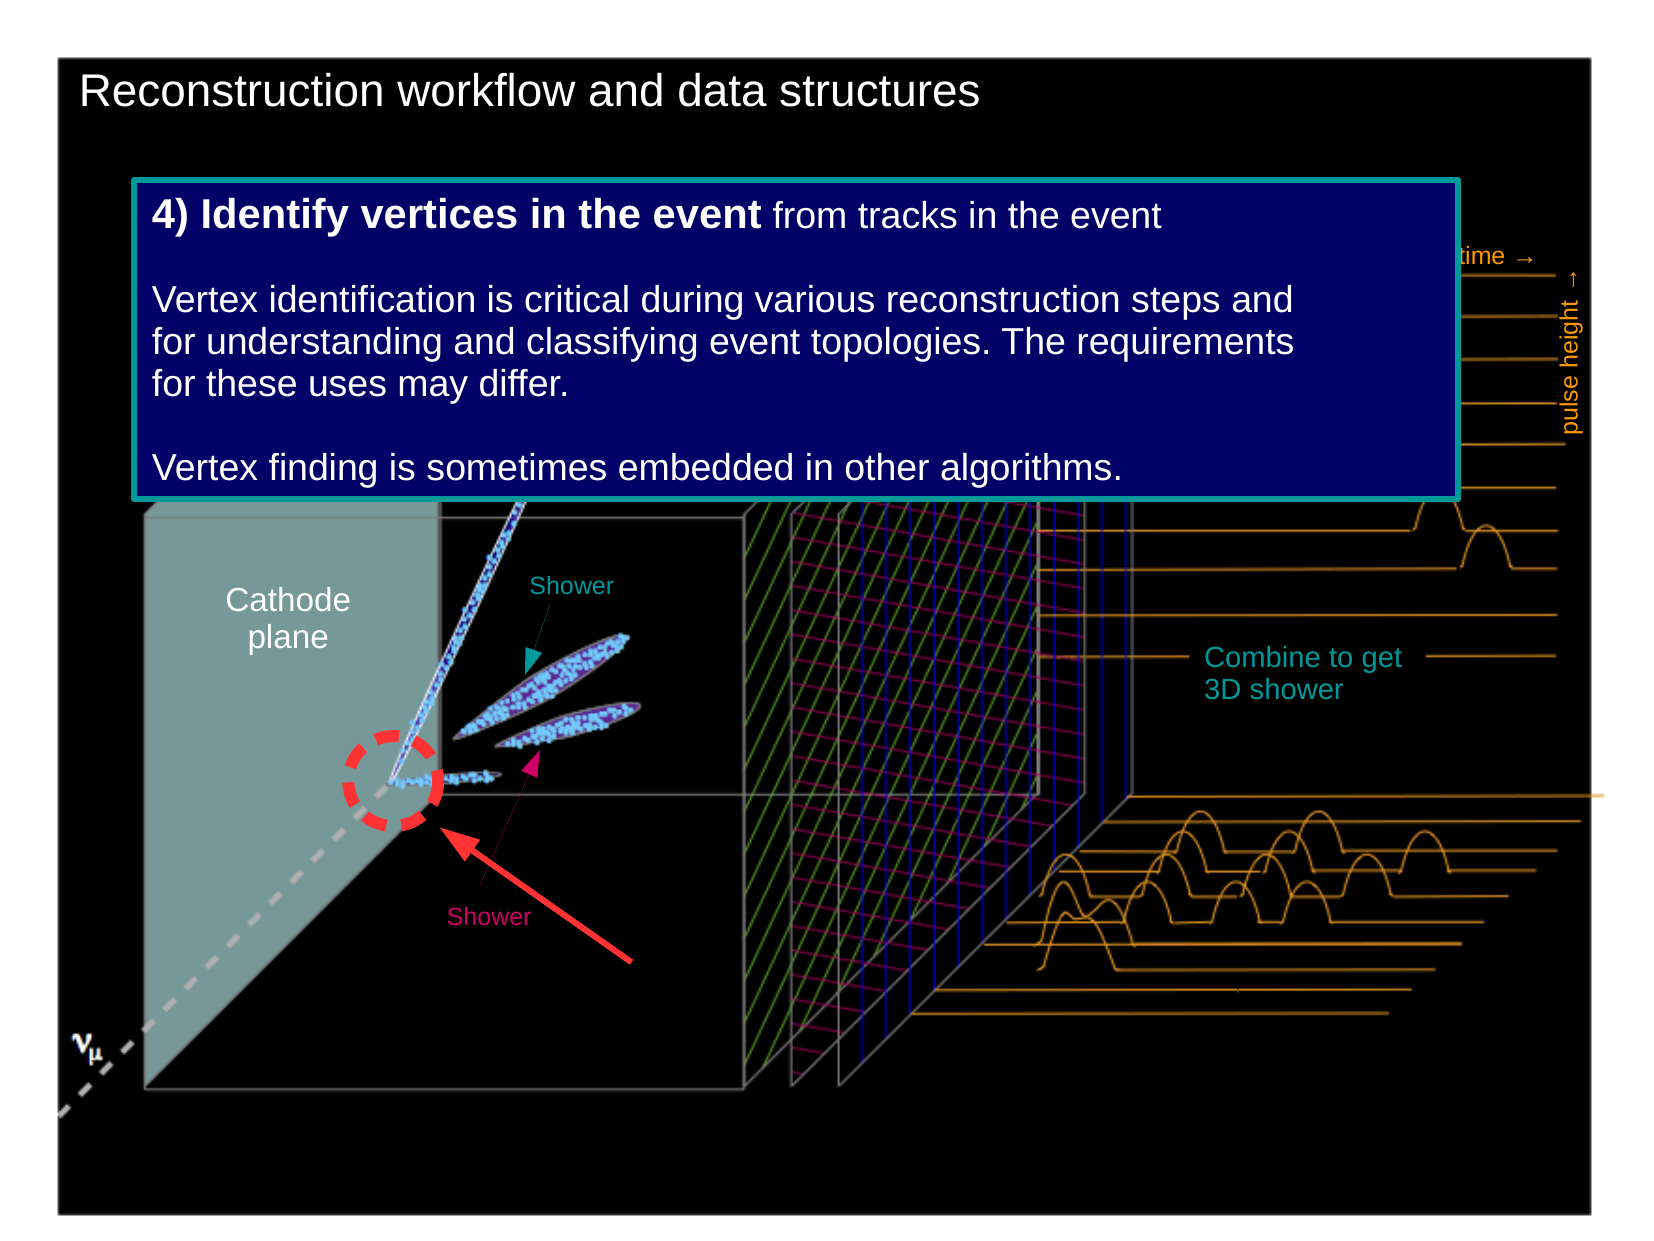

Reconstruction workflow and data structures
4) Identify vertices in the event from tracks in the event
Vertex identification is critical during various reconstruction steps and
for understanding and classifying event topologies. The requirements
for these uses may differ.
Vertex finding is sometimes embedded in other algorithms.
time →
LAr volume
pulse height →
Shower
Cathode
plane
Combine to get
3D shower
Shower
129